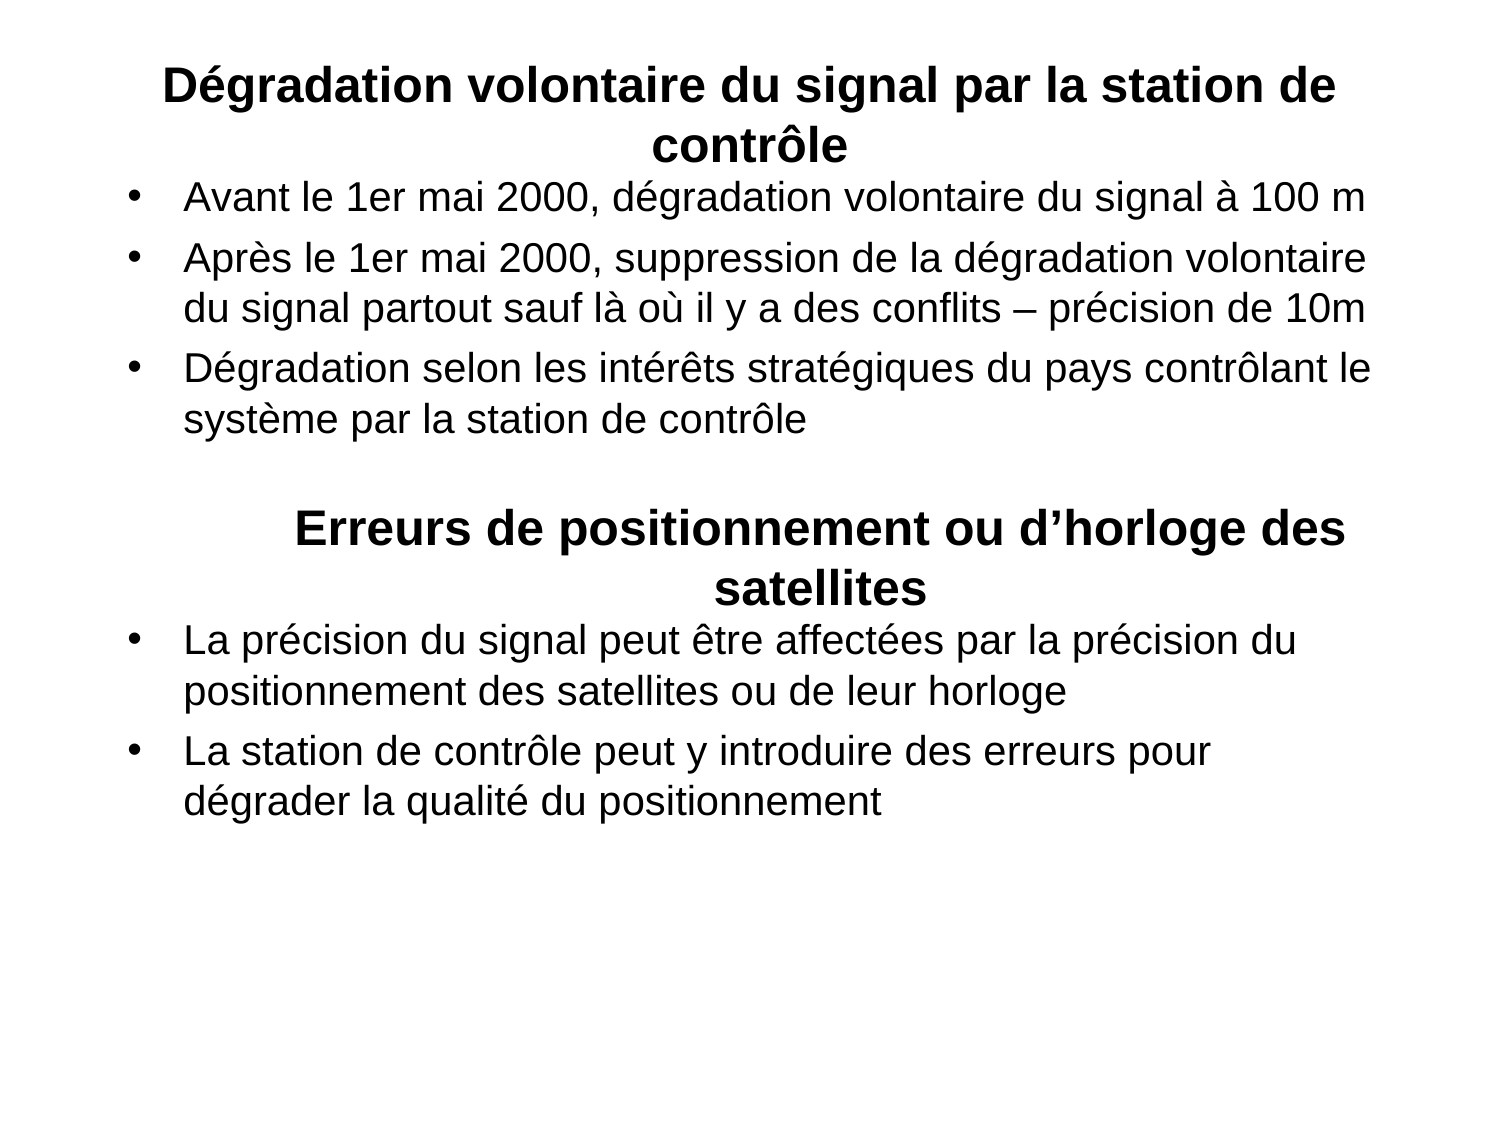

# Dégradation volontaire du signal par la station de contrôle
Avant le 1er mai 2000, dégradation volontaire du signal à 100 m
Après le 1er mai 2000, suppression de la dégradation volontaire du signal partout sauf là où il y a des conflits – précision de 10m
Dégradation selon les intérêts stratégiques du pays contrôlant le système par la station de contrôle
Erreurs de positionnement ou d’horloge des satellites
La précision du signal peut être affectées par la précision du positionnement des satellites ou de leur horloge
La station de contrôle peut y introduire des erreurs pour dégrader la qualité du positionnement
15